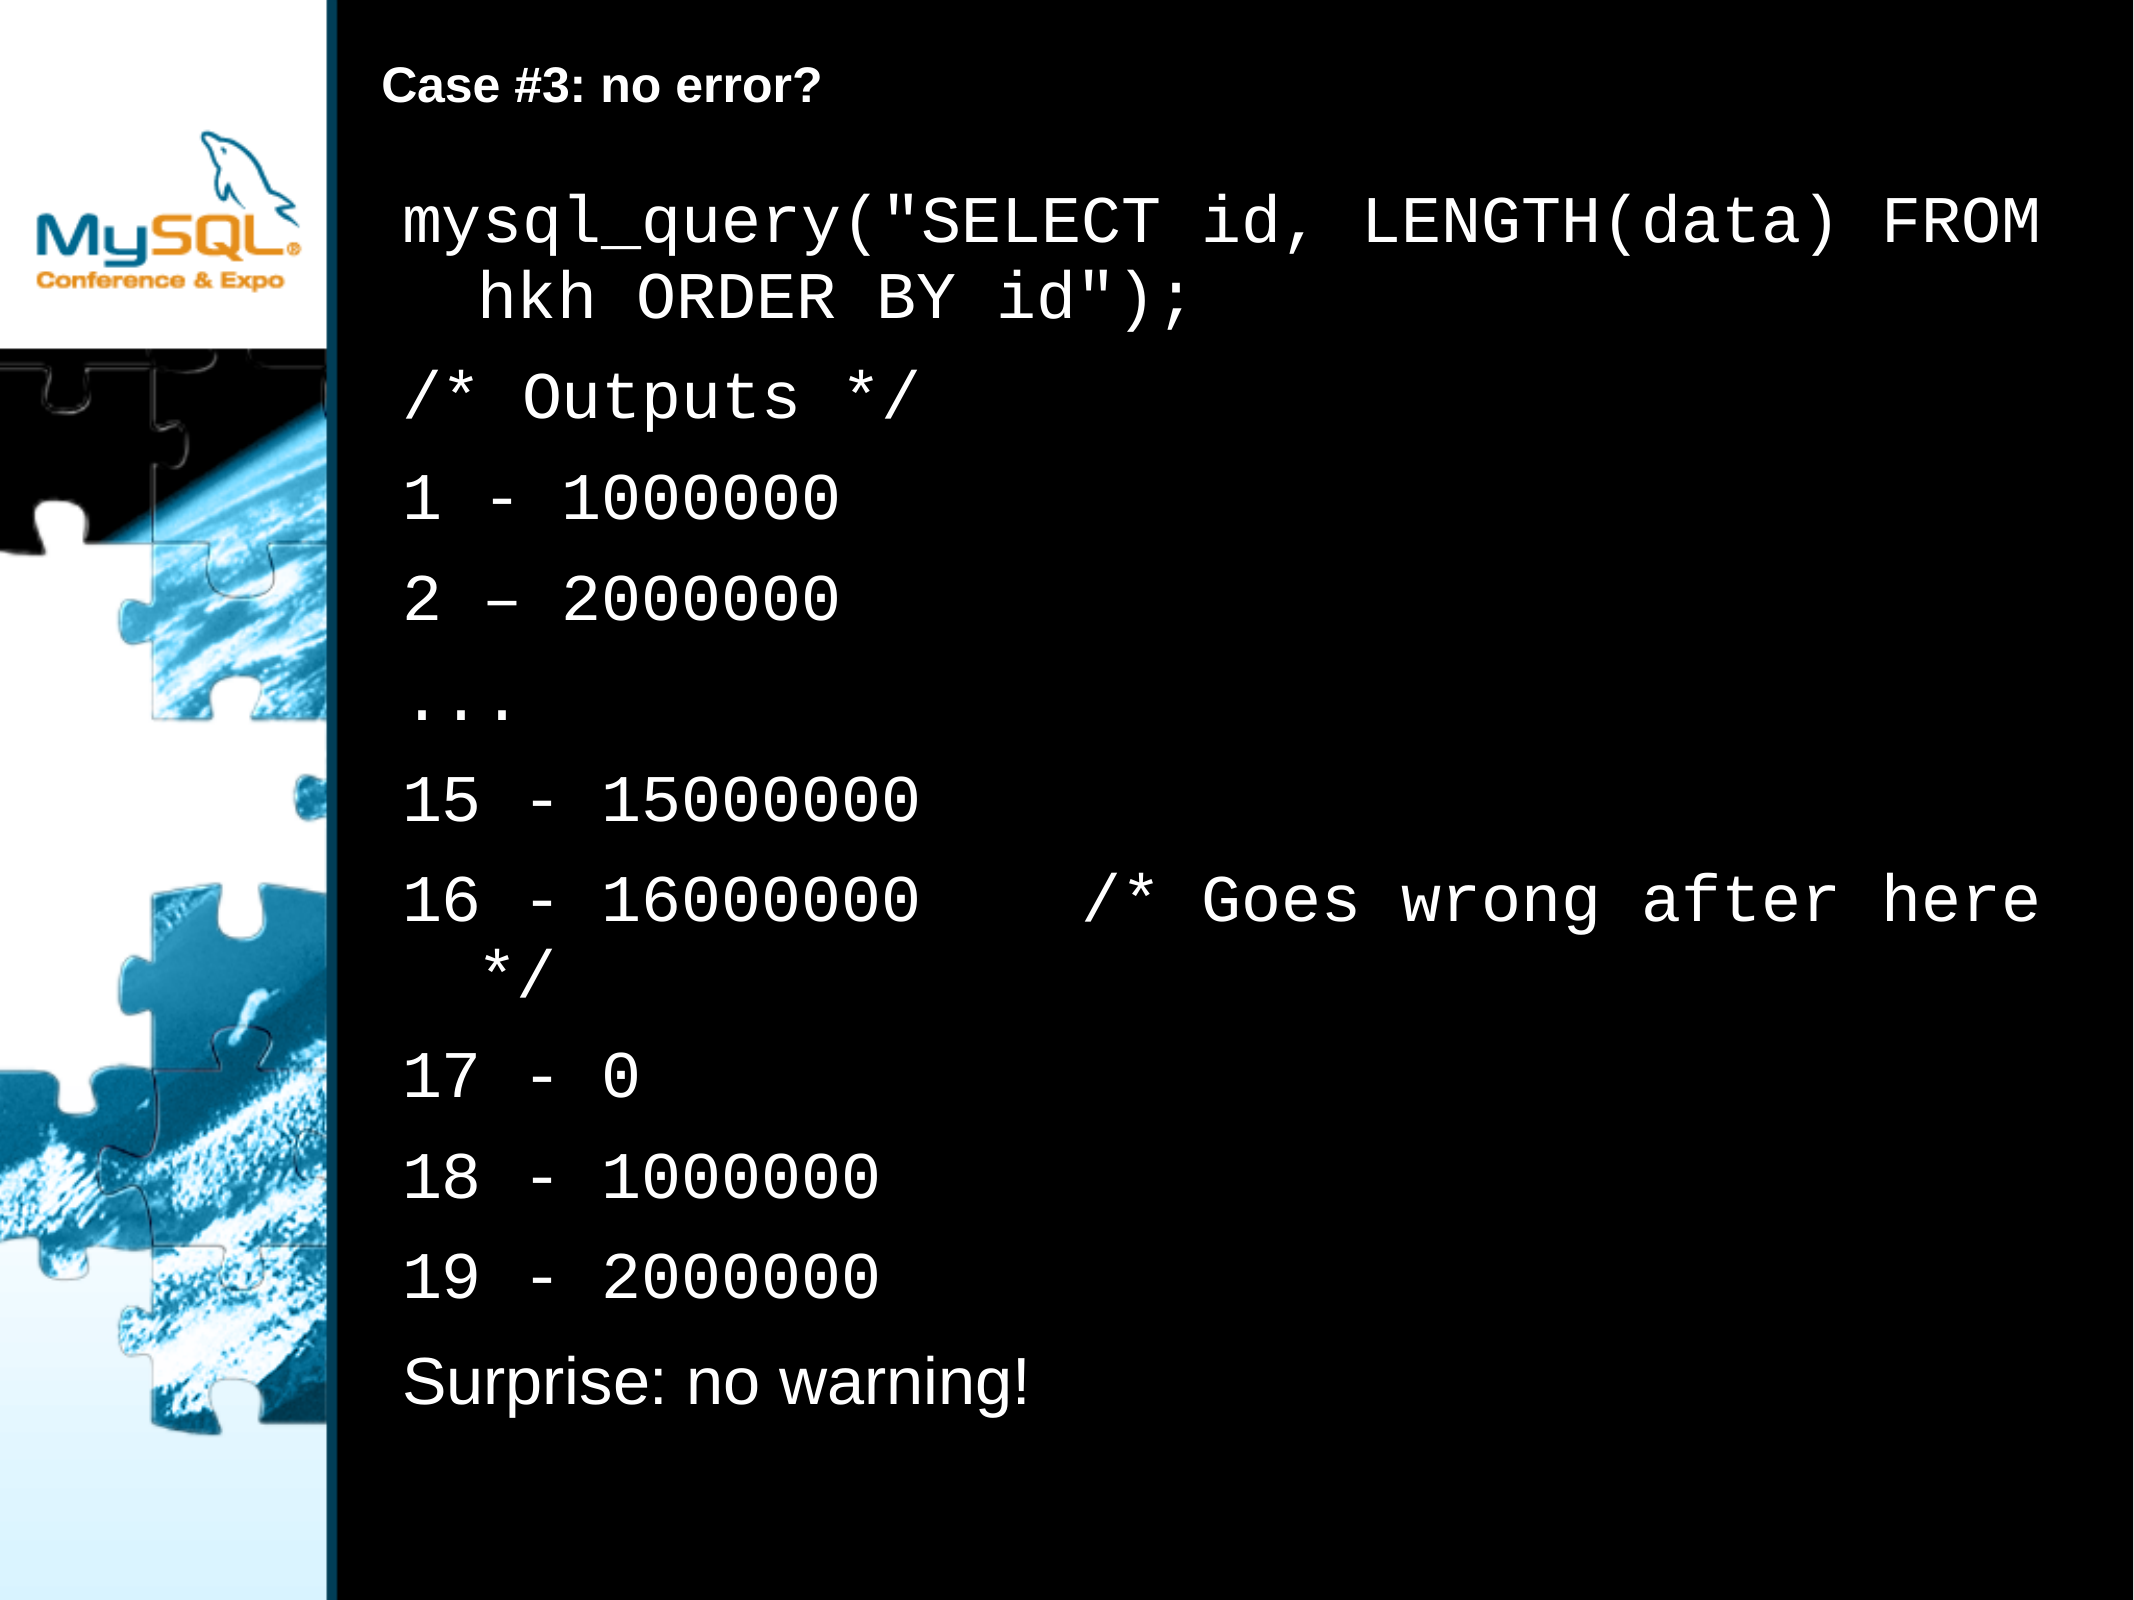

# Case #3: no error?
mysql_query("SELECT id, LENGTH(data) FROM hkh ORDER BY id");
/* Outputs */
1 - 1000000
2 – 2000000
...
15 - 15000000
16 - 16000000 /* Goes wrong after here */
17 - 0
18 - 1000000
19 - 2000000
Surprise: no warning!